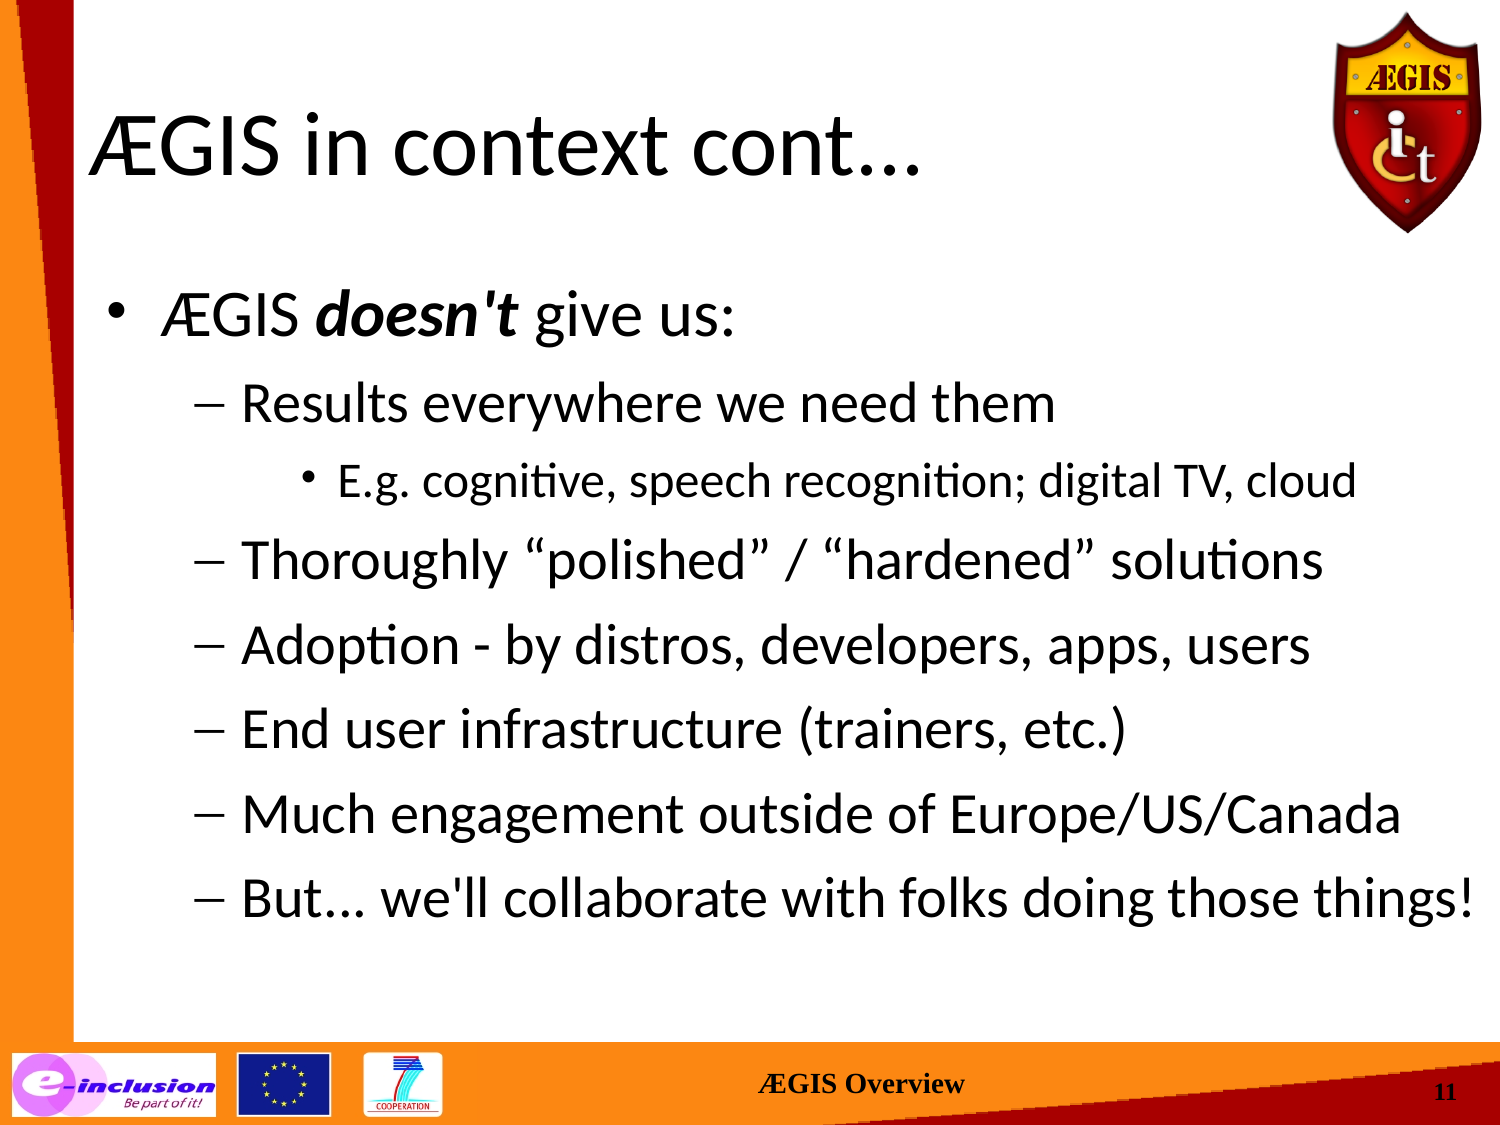

# ÆGIS in context cont...
ÆGIS doesn't give us:
Results everywhere we need them
E.g. cognitive, speech recognition; digital TV, cloud
Thoroughly “polished” / “hardened” solutions
Adoption - by distros, developers, apps, users
End user infrastructure (trainers, etc.)
Much engagement outside of Europe/US/Canada
But... we'll collaborate with folks doing those things!
11